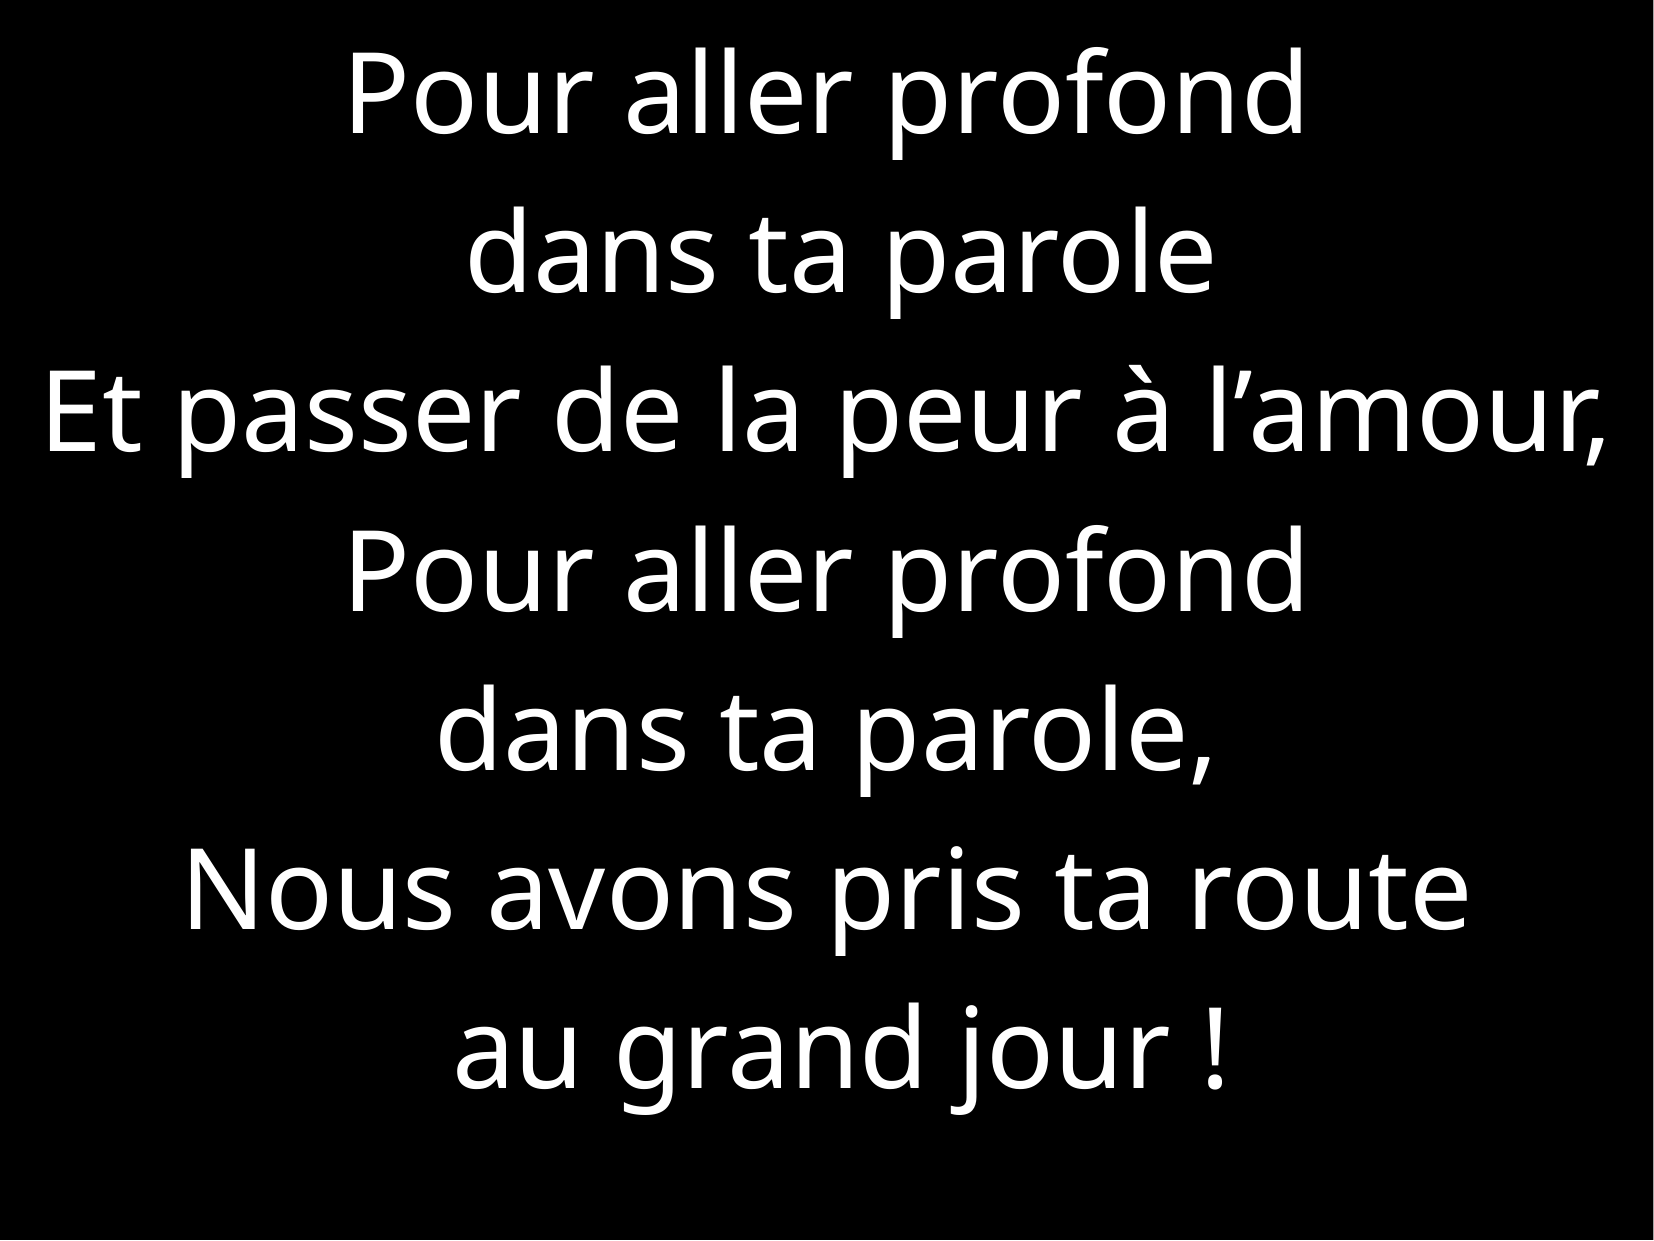

# Pour aller profond
dans ta parole
Et passer de la peur à l’amour,
Pour aller profond
dans ta parole,
Nous avons pris ta route
au grand jour !